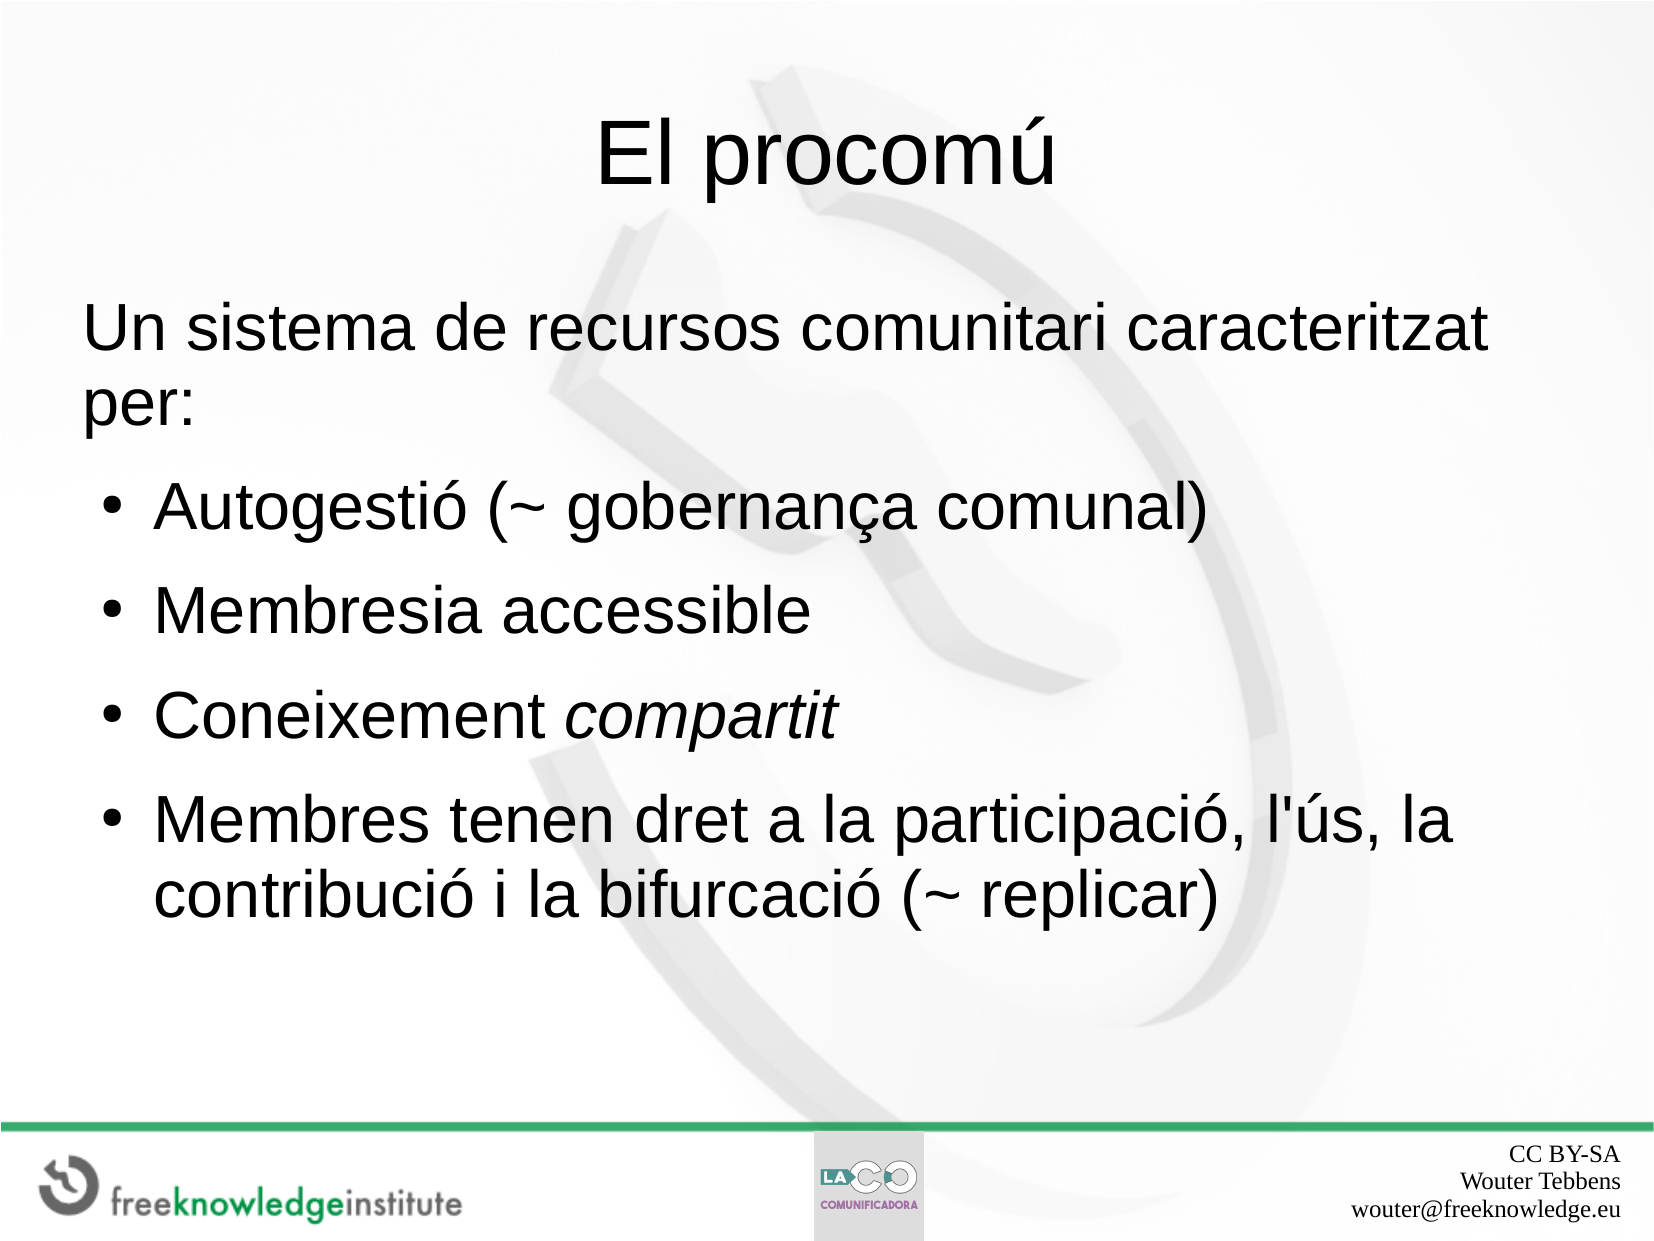

# El procomú
Un sistema de recursos comunitari caracteritzat per:
Autogestió (~ gobernança comunal)
Membresia accessible
Coneixement compartit
Membres tenen dret a la participació, l'ús, la contribució i la bifurcació (~ replicar)